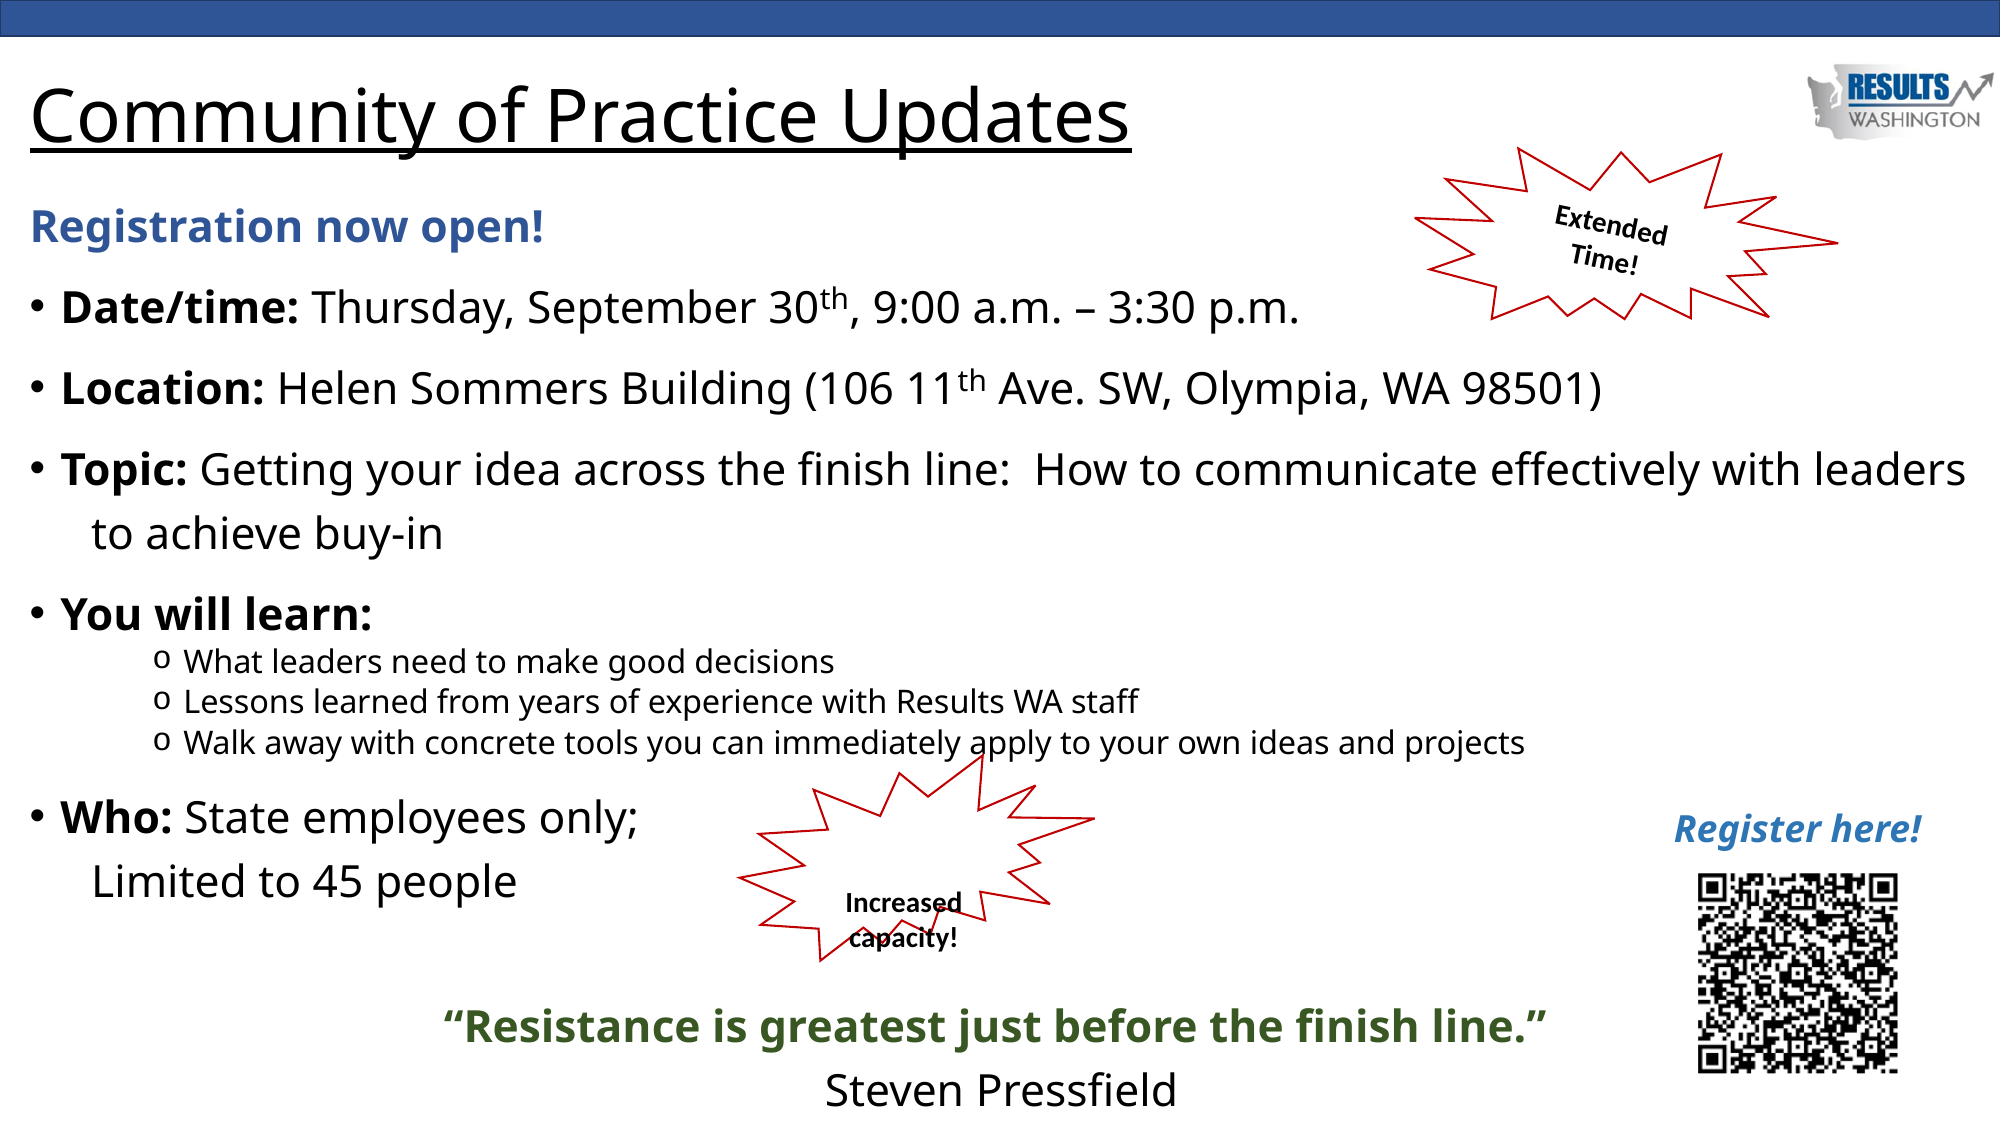

# Community of Practice Updates
Extended
Time!
Registration now open!
Date/time: Thursday, September 30th, 9:00 a.m. – 3:30 p.m.
Location: Helen Sommers Building (106 11th Ave. SW, Olympia, WA 98501)
Topic: Getting your idea across the finish line: How to communicate effectively with leaders to achieve buy-in
You will learn:
What leaders need to make good decisions
Lessons learned from years of experience with Results WA staff
Walk away with concrete tools you can immediately apply to your own ideas and projects
Who: State employees only;
Limited to 45 people
“Resistance is greatest just before the finish line.”
Steven Pressfield
Increased capacity!
Register here!